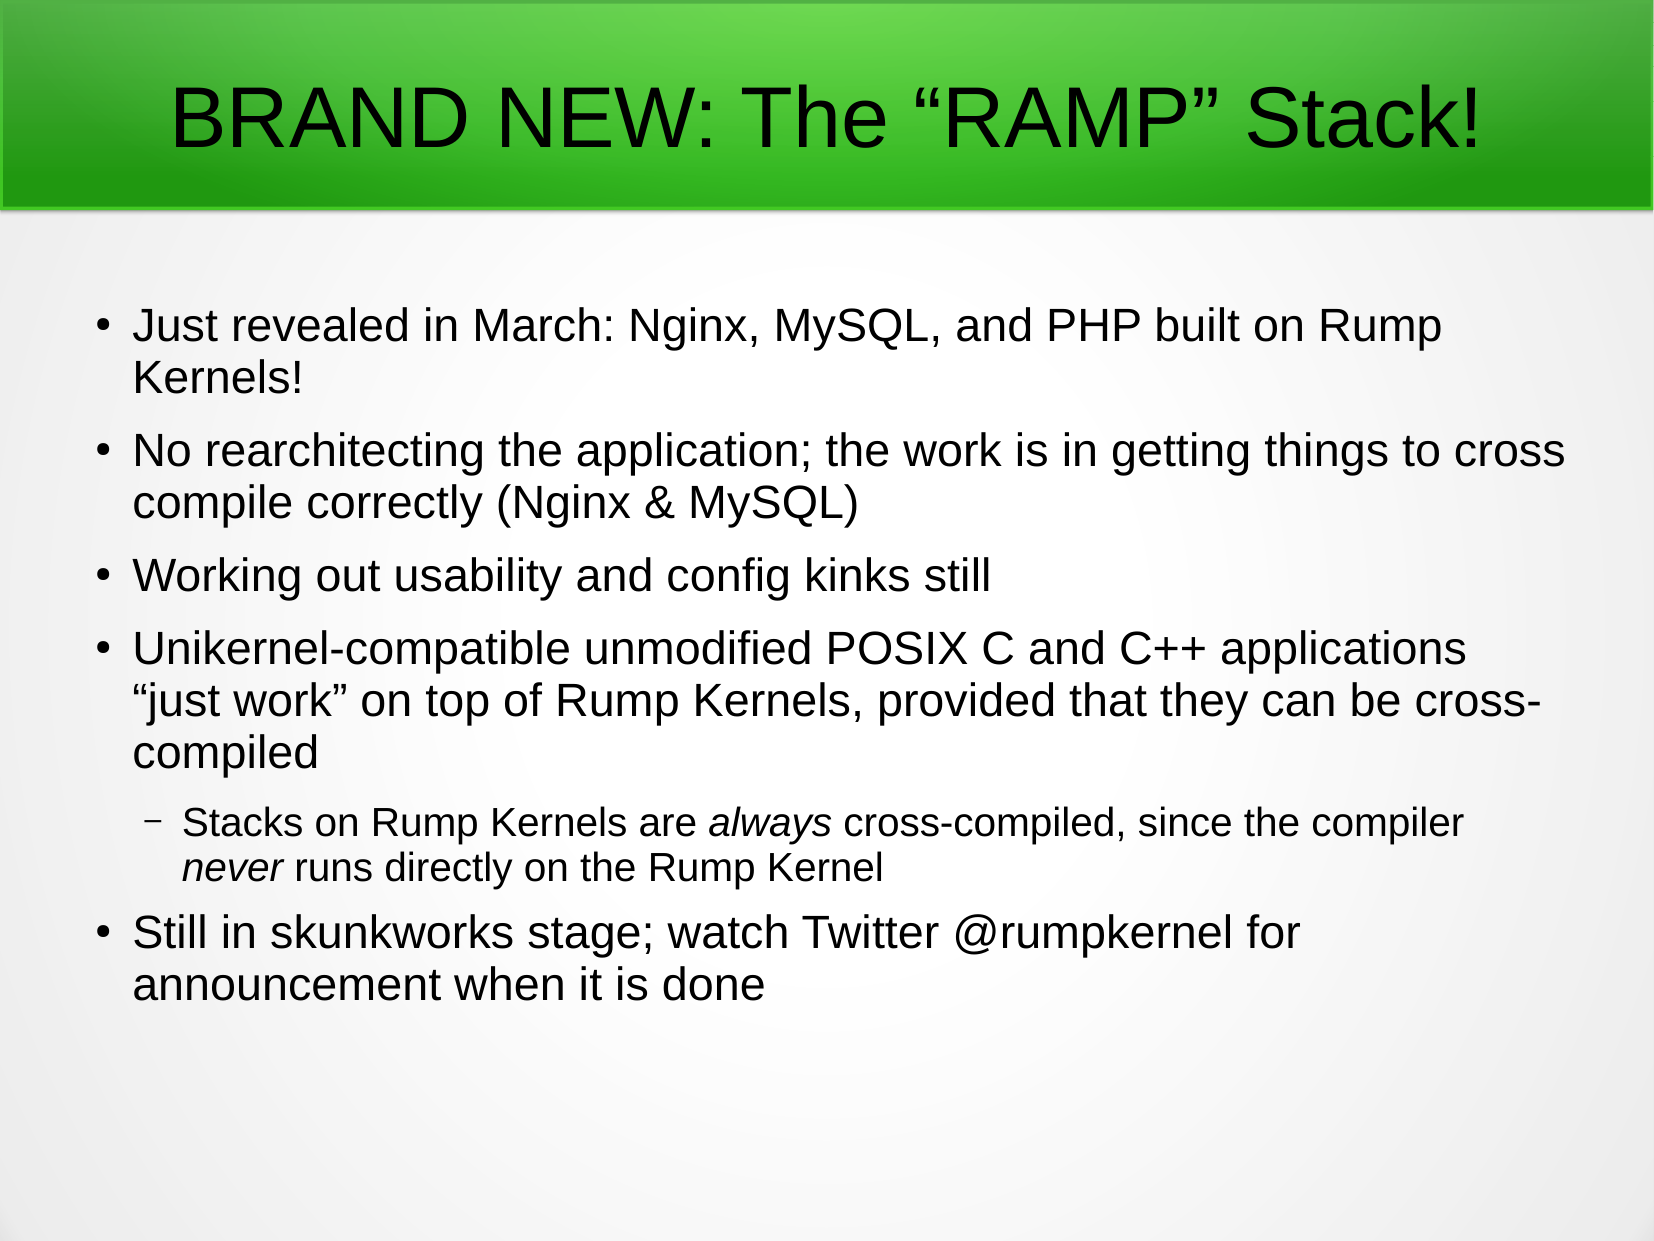

# BRAND NEW: The “RAMP” Stack!
Just revealed in March: Nginx, MySQL, and PHP built on Rump Kernels!
No rearchitecting the application; the work is in getting things to cross compile correctly (Nginx & MySQL)
Working out usability and config kinks still
Unikernel-compatible unmodified POSIX C and C++ applications “just work” on top of Rump Kernels, provided that they can be cross-compiled
Stacks on Rump Kernels are always cross-compiled, since the compiler never runs directly on the Rump Kernel
Still in skunkworks stage; watch Twitter @rumpkernel for announcement when it is done